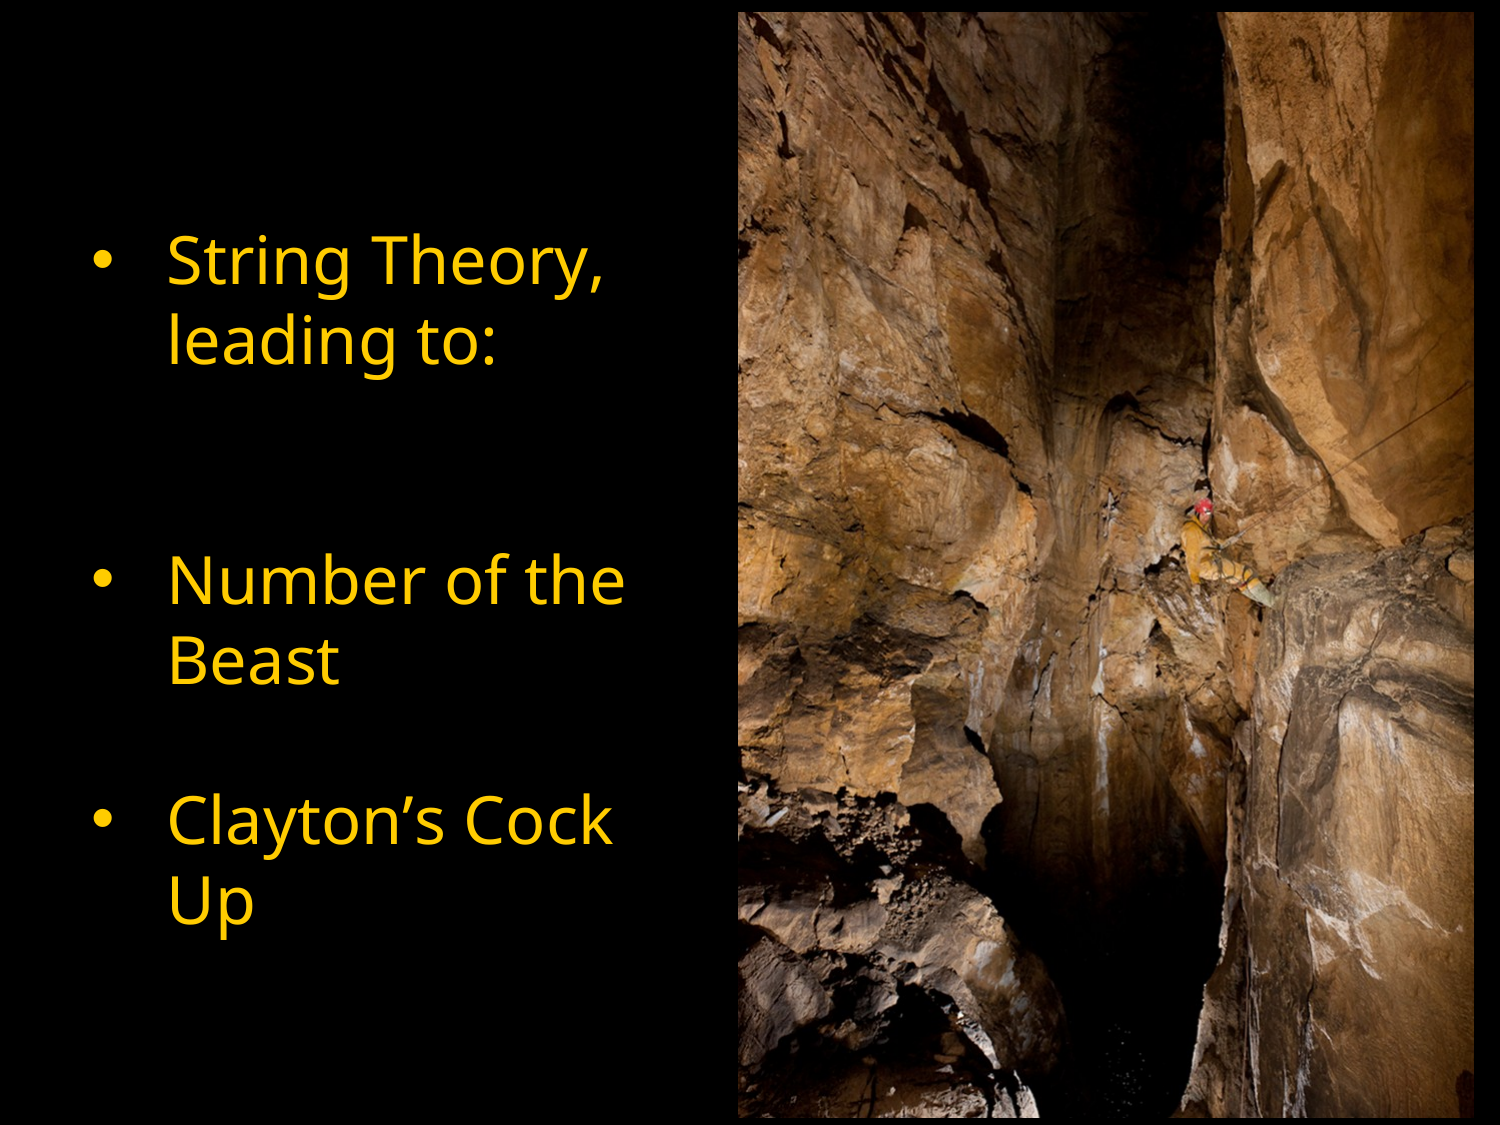

String Theory, leading to:
Number of the Beast
Clayton’s Cock Up